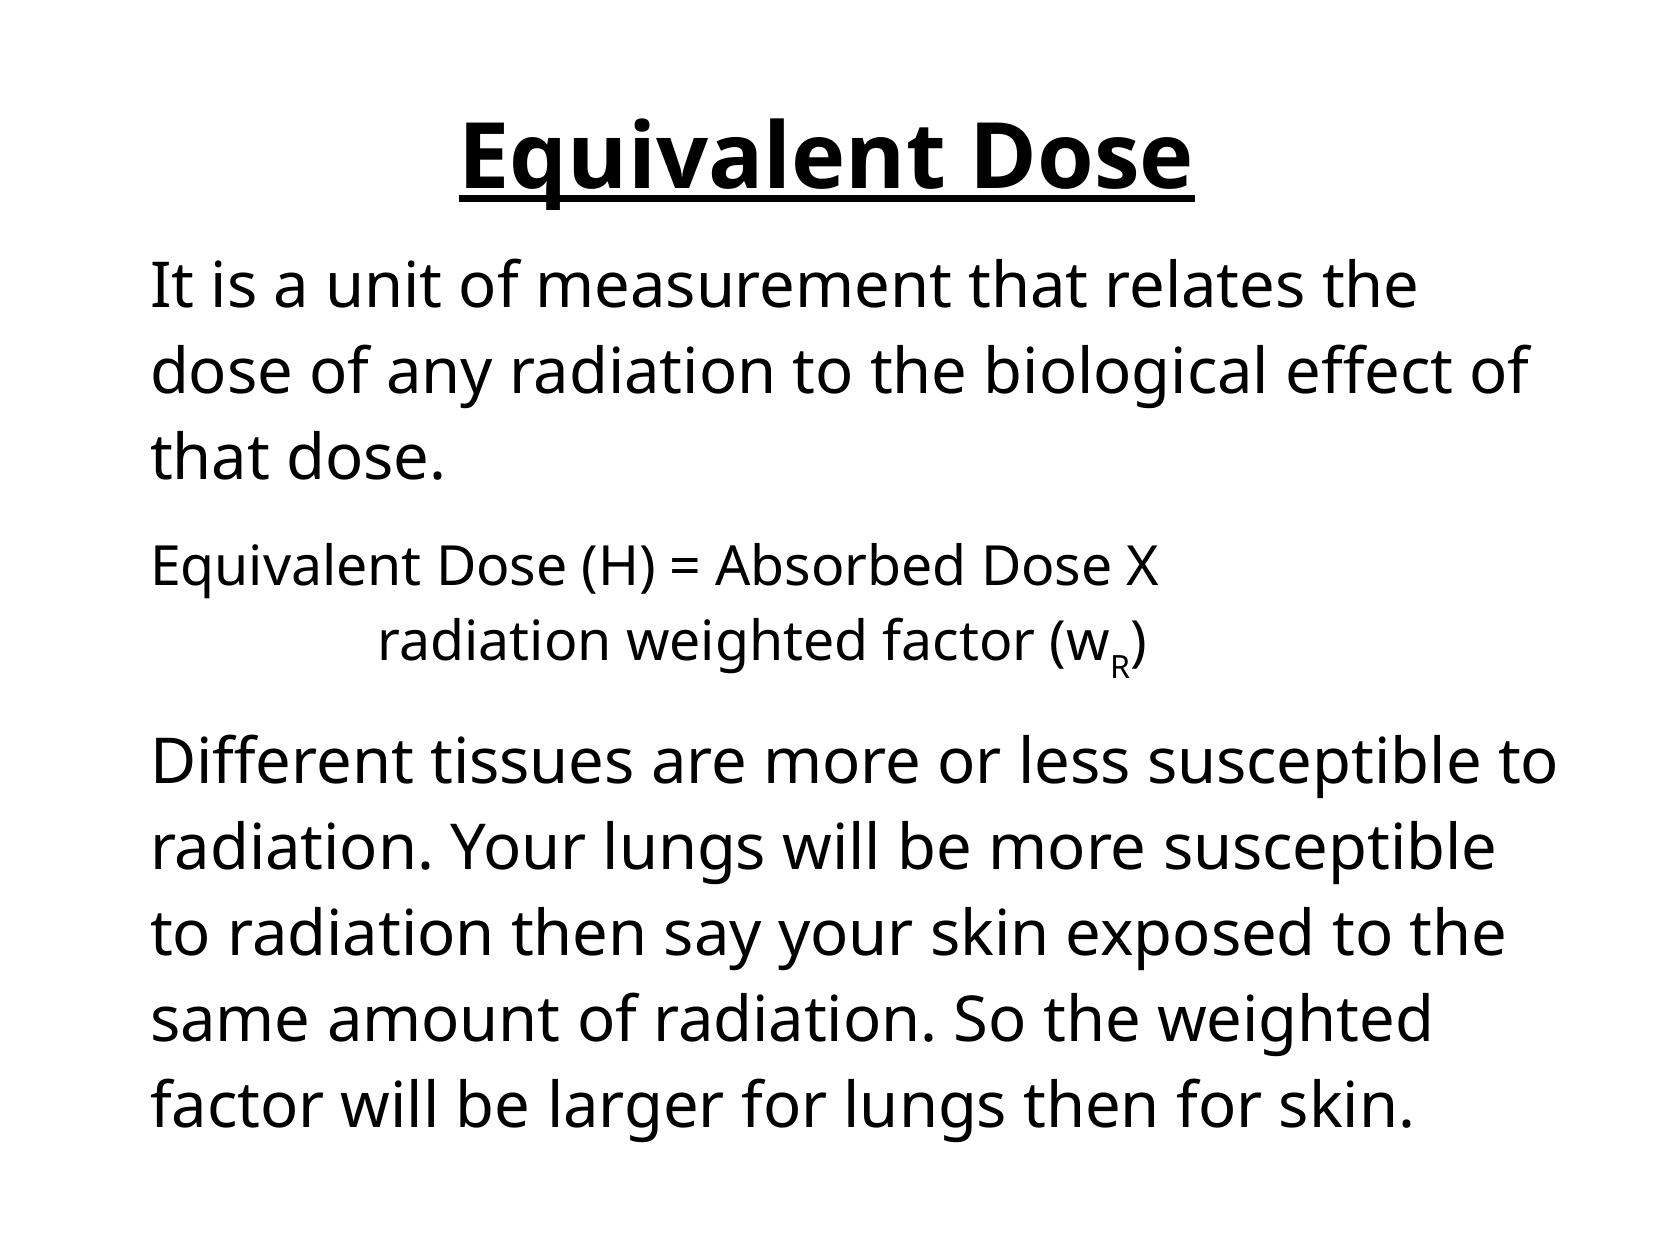

# Equivalent Dose
It is a unit of measurement that relates the dose of any radiation to the biological effect of that dose.
Equivalent Dose (H) = Absorbed Dose X radiation weighted factor (wR)
Different tissues are more or less susceptible to radiation. Your lungs will be more susceptible to radiation then say your skin exposed to the same amount of radiation. So the weighted factor will be larger for lungs then for skin.